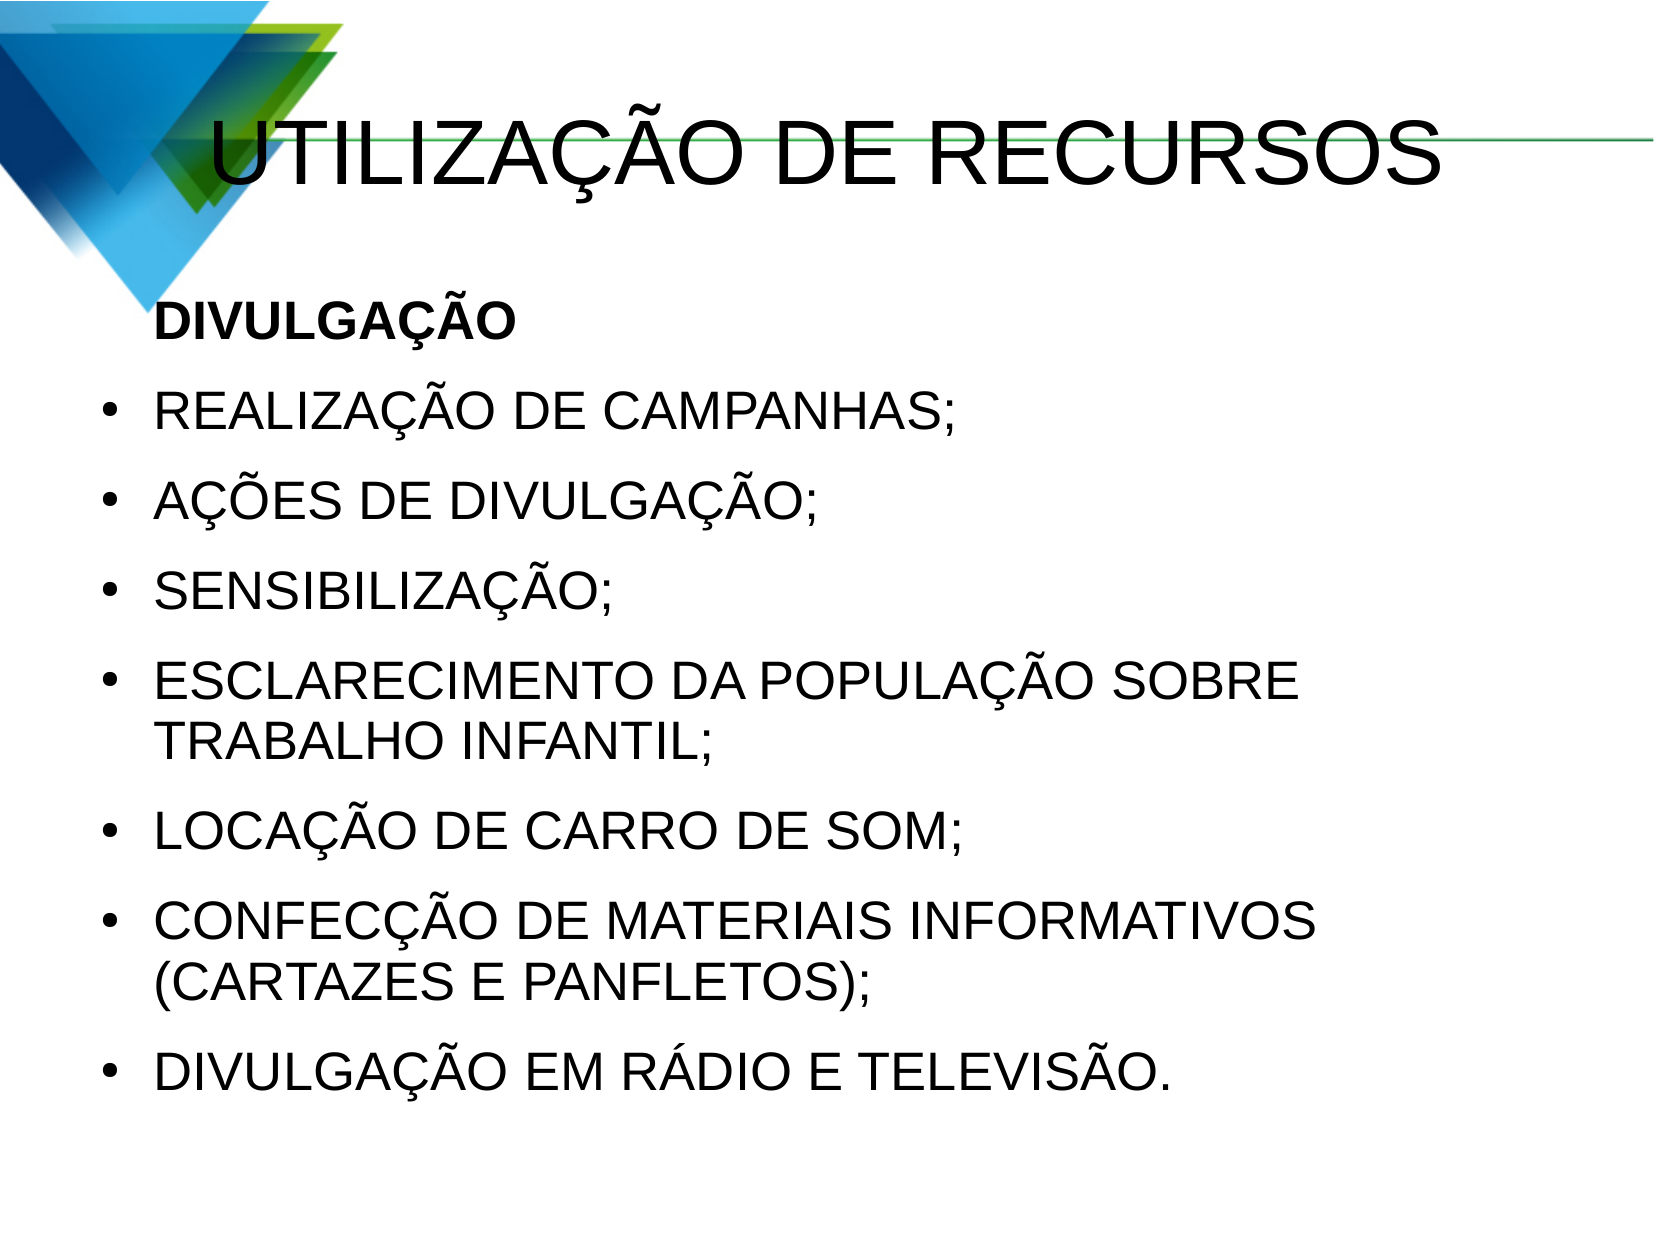

# UTILIZAÇÃO DE RECURSOS
DIVULGAÇÃO
REALIZAÇÃO DE CAMPANHAS;
AÇÕES DE DIVULGAÇÃO;
SENSIBILIZAÇÃO;
ESCLARECIMENTO DA POPULAÇÃO SOBRE TRABALHO INFANTIL;
LOCAÇÃO DE CARRO DE SOM;
CONFECÇÃO DE MATERIAIS INFORMATIVOS (CARTAZES E PANFLETOS);
DIVULGAÇÃO EM RÁDIO E TELEVISÃO.